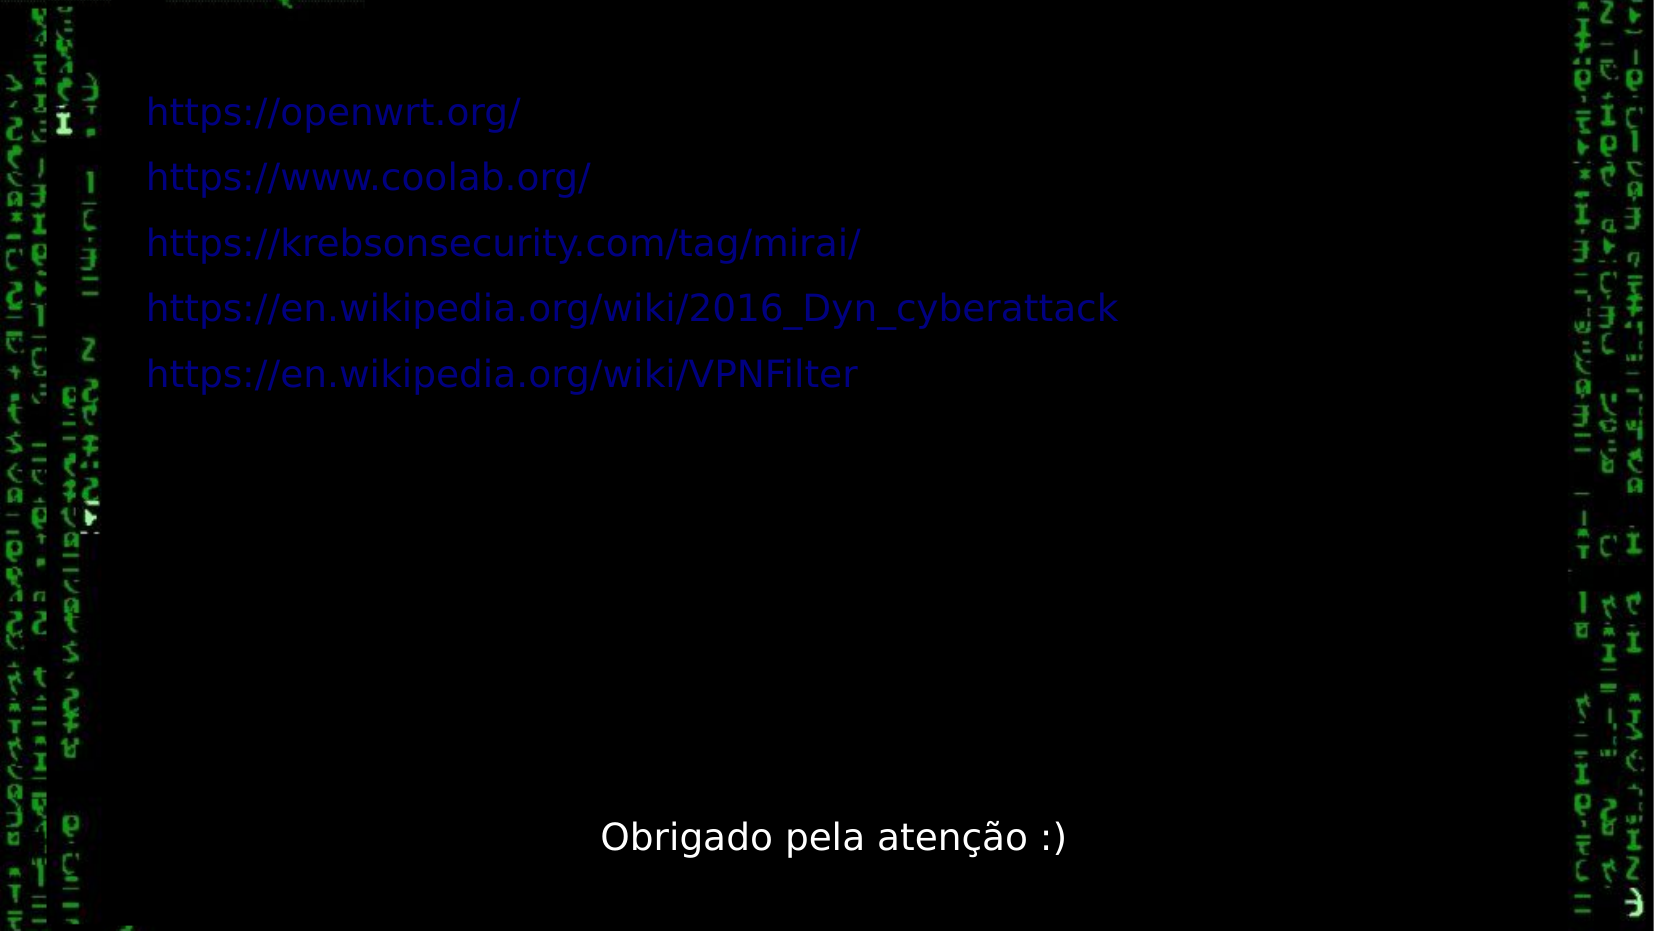

https://openwrt.org/
https://www.coolab.org/
https://krebsonsecurity.com/tag/mirai/
https://en.wikipedia.org/wiki/2016_Dyn_cyberattack
https://en.wikipedia.org/wiki/VPNFilter
# Obrigado pela atenção :)